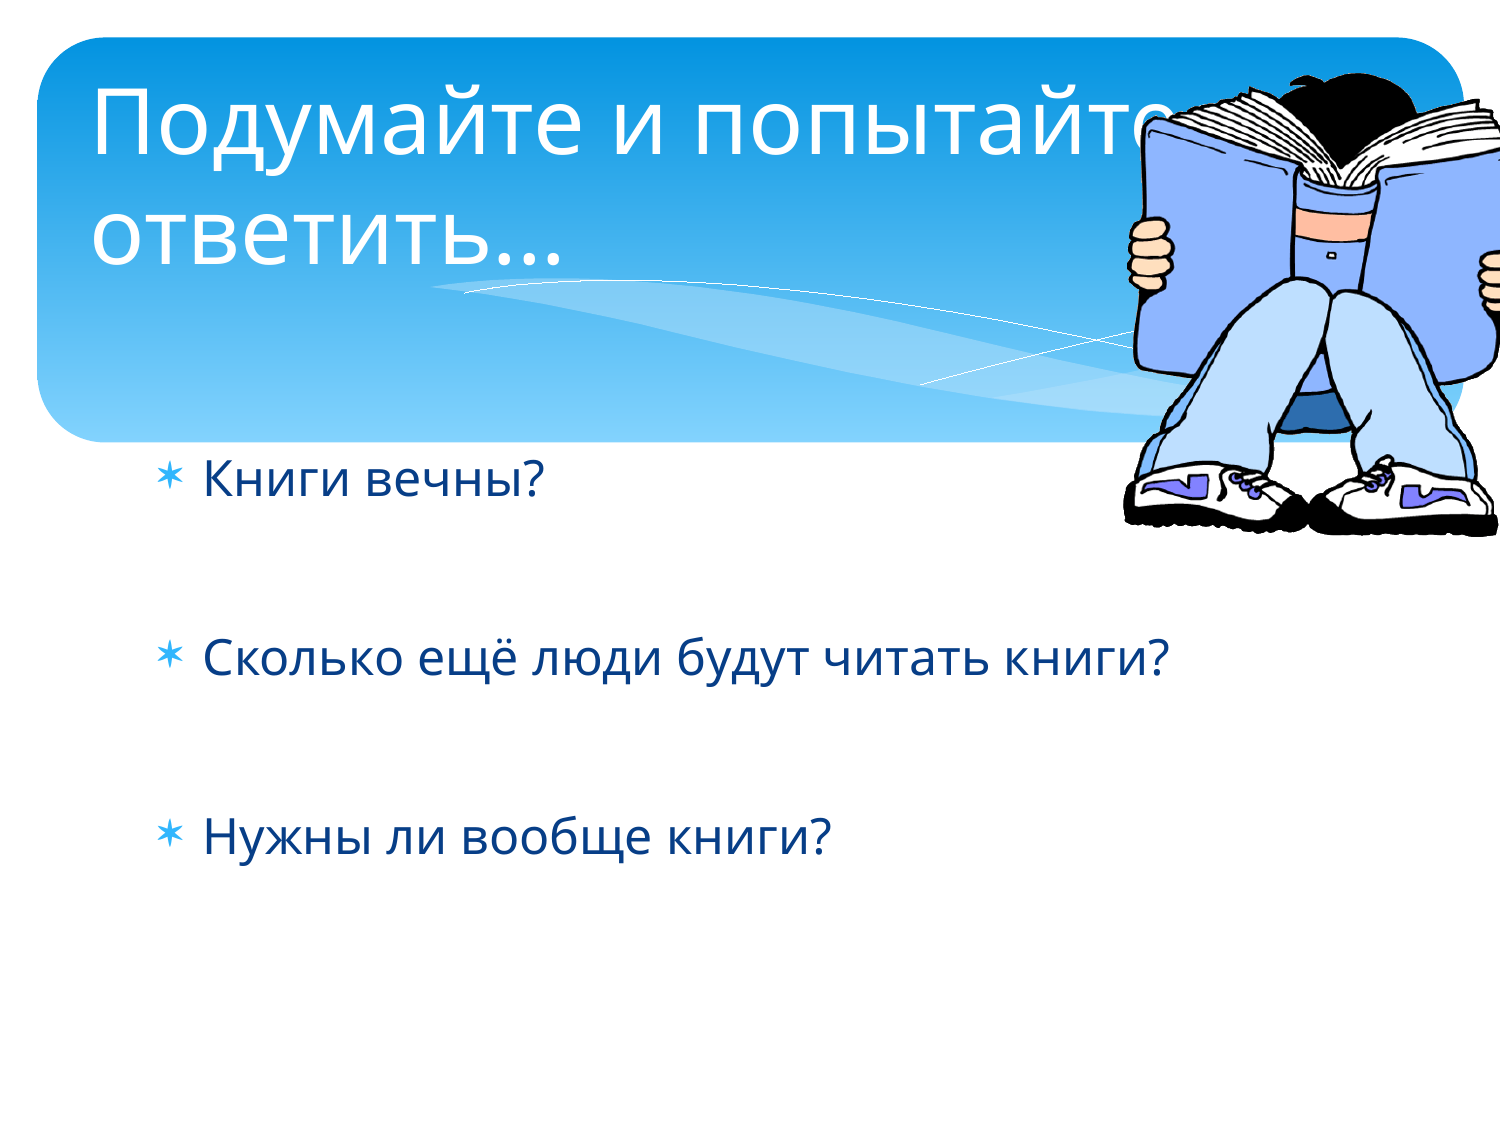

Подумайте и попытайтесь ответить...
# Книги вечны?
Сколько ещё люди будут читать книги?
Нужны ли вообще книги?